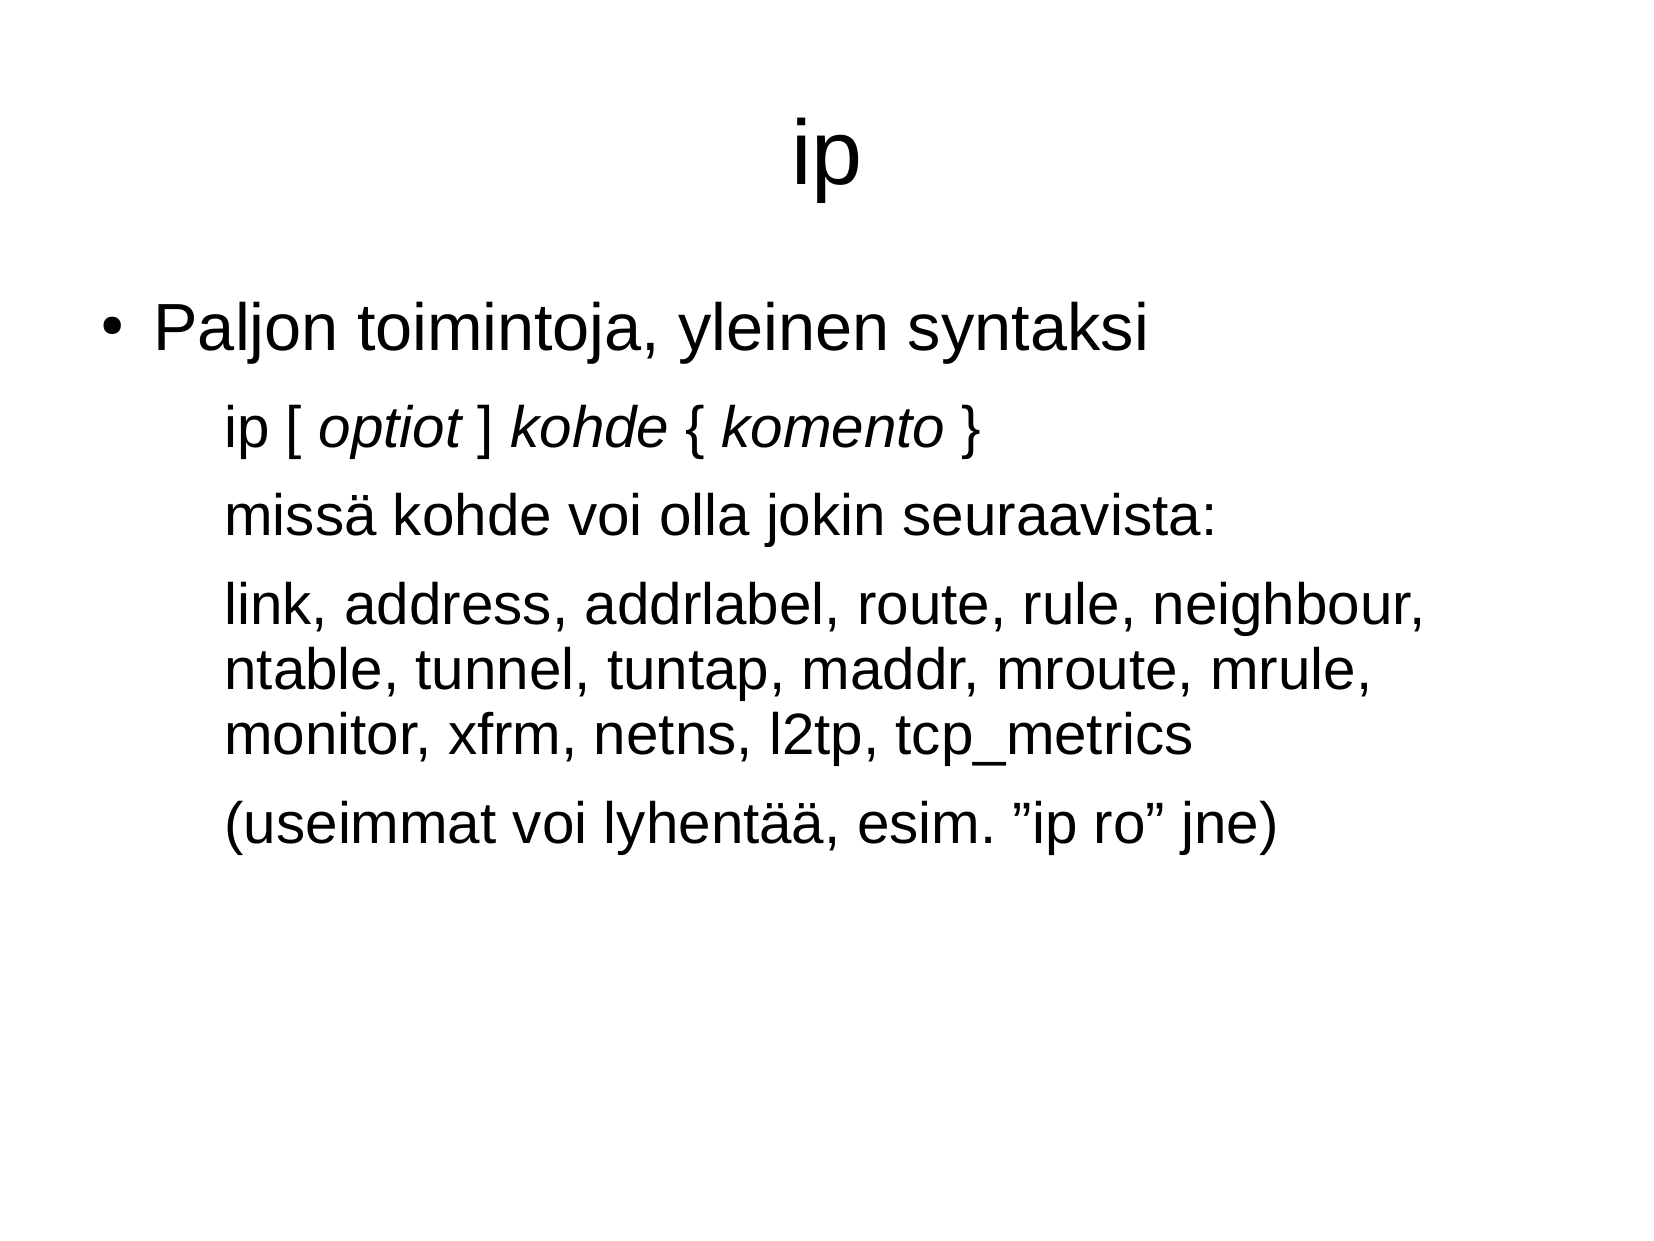

# ip
Paljon toimintoja, yleinen syntaksi
ip [ optiot ] kohde { komento }
missä kohde voi olla jokin seuraavista:
link, address, addrlabel, route, rule, neighbour, ntable, tunnel, tuntap, maddr, mroute, mrule, monitor, xfrm, netns, l2tp, tcp_metrics
(useimmat voi lyhentää, esim. ”ip ro” jne)